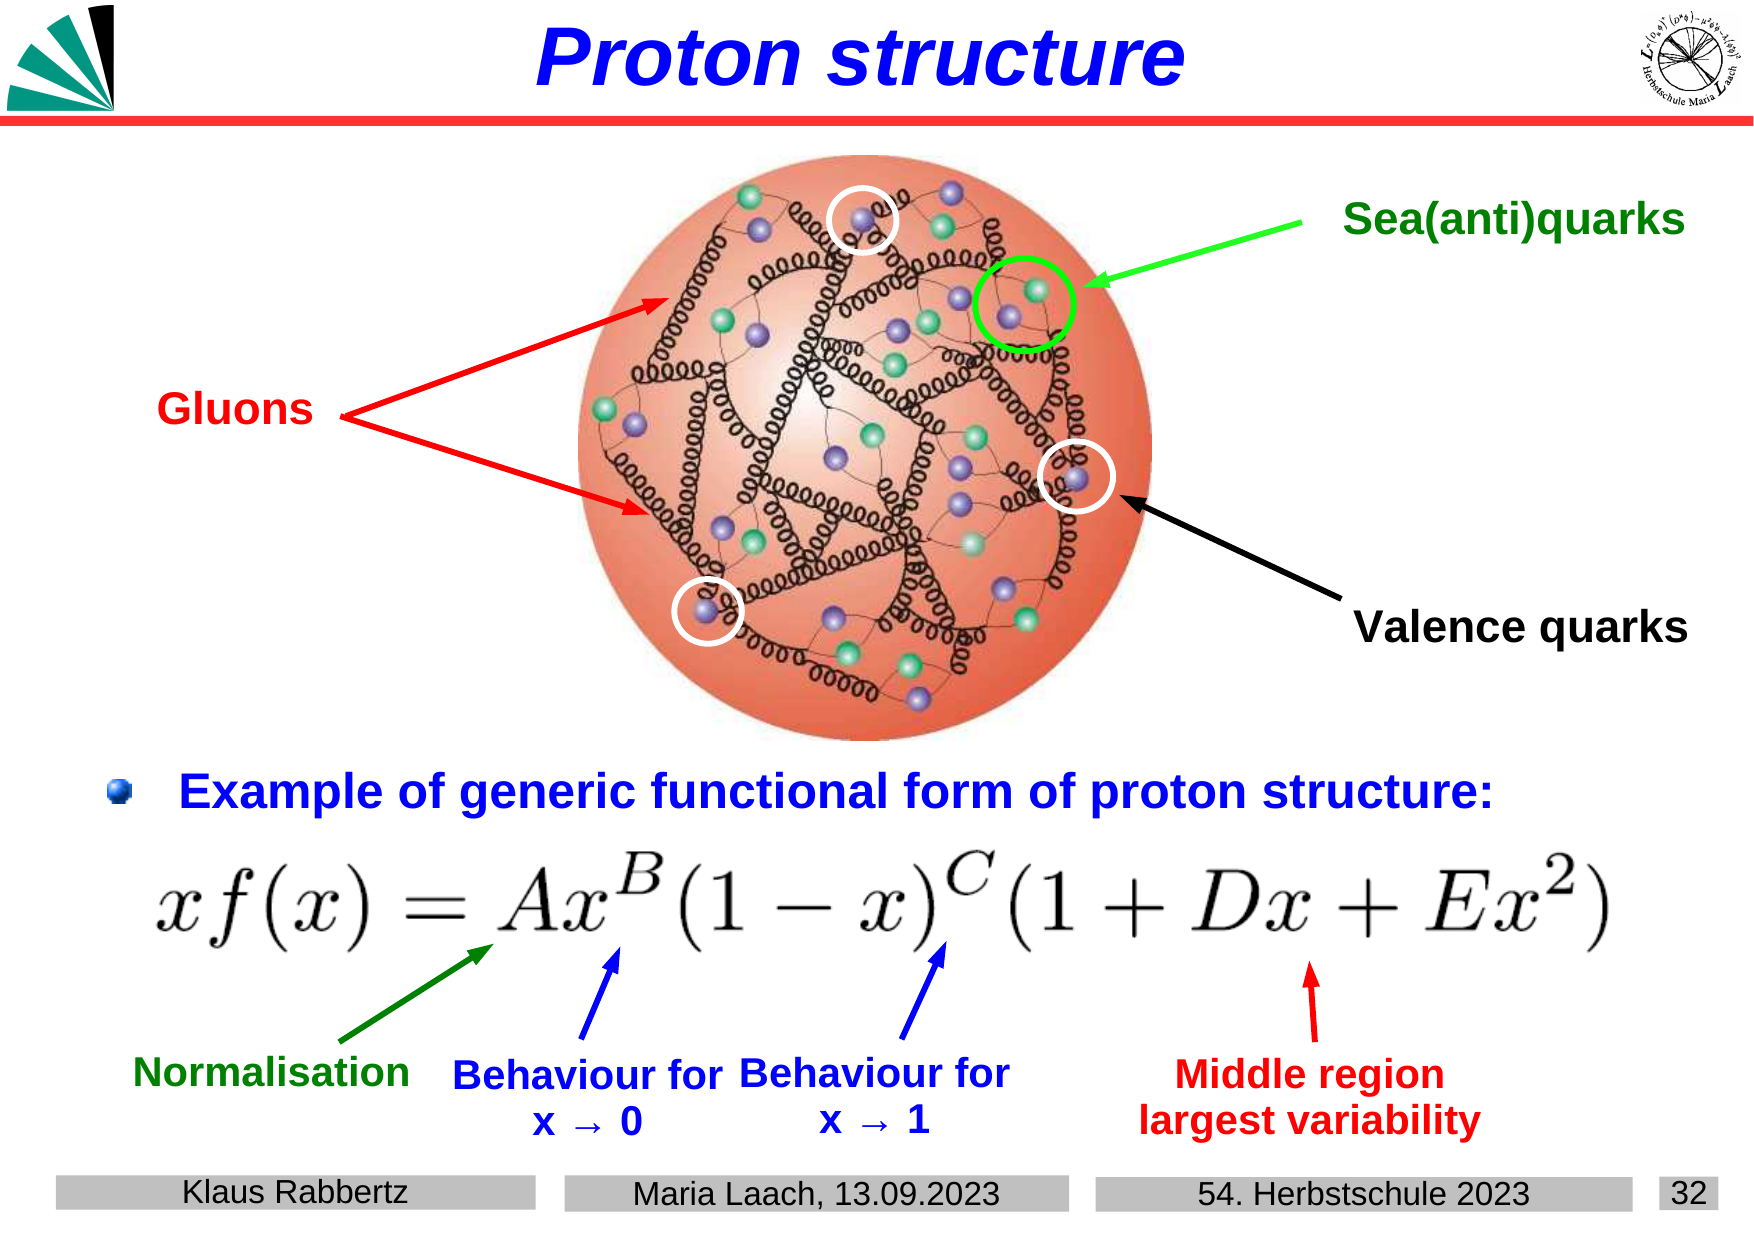

# Proton structure
Sea(anti)quarks
Gluons
Valence quarks
Example of generic functional form of proton structure:
Normalisation
Behaviour for
x → 1
Middle region
largest variability
Behaviour for
x → 0